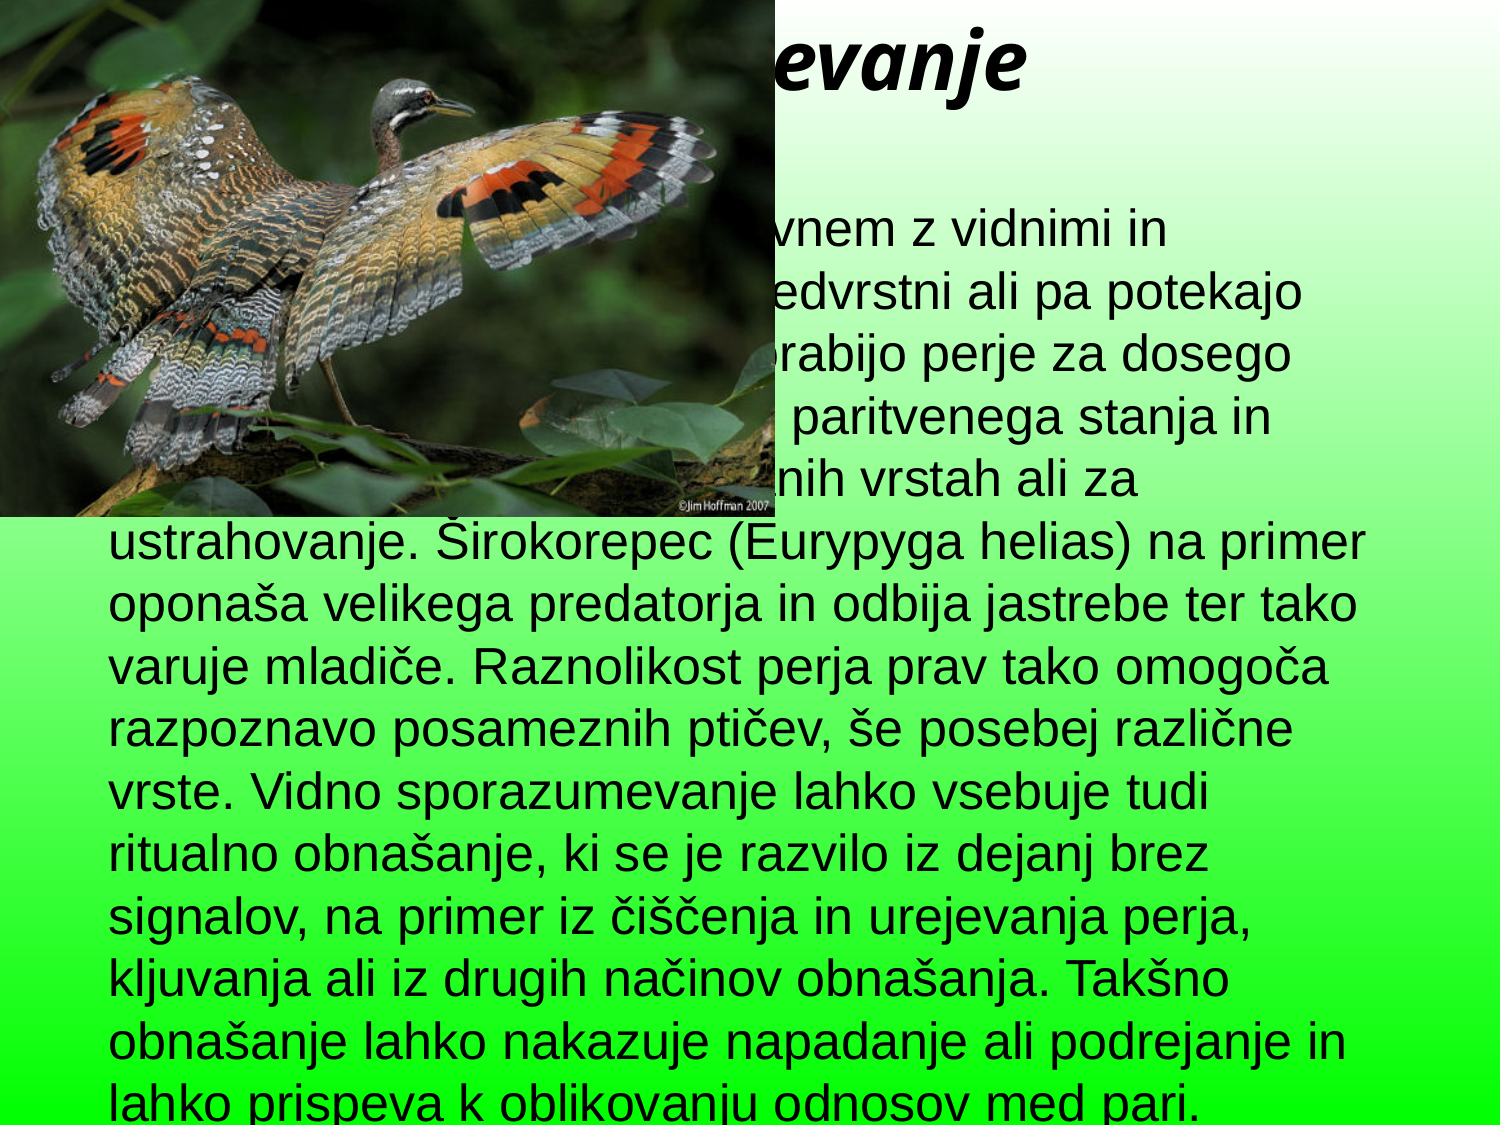

Sporazumevanje
 Ptiči se sporazumevajo v glavnem z vidnimi in zvočnimi signali. Lahko so medvrstni ali pa potekajo znotraj ene vrste. Včasih uporabijo perje za dosego družbene prevlade, za prikaz paritvenega stanja in spolne zrelosti v spolno izbranih vrstah ali za ustrahovanje. Širokorepec (Eurypyga helias) na primer oponaša velikega predatorja in odbija jastrebe ter tako varuje mladiče. Raznolikost perja prav tako omogoča razpoznavo posameznih ptičev, še posebej različne vrste. Vidno sporazumevanje lahko vsebuje tudi ritualno obnašanje, ki se je razvilo iz dejanj brez signalov, na primer iz čiščenja in urejevanja perja, kljuvanja ali iz drugih načinov obnašanja. Takšno obnašanje lahko nakazuje napadanje ali podrejanje in lahko prispeva k oblikovanju odnosov med pari.